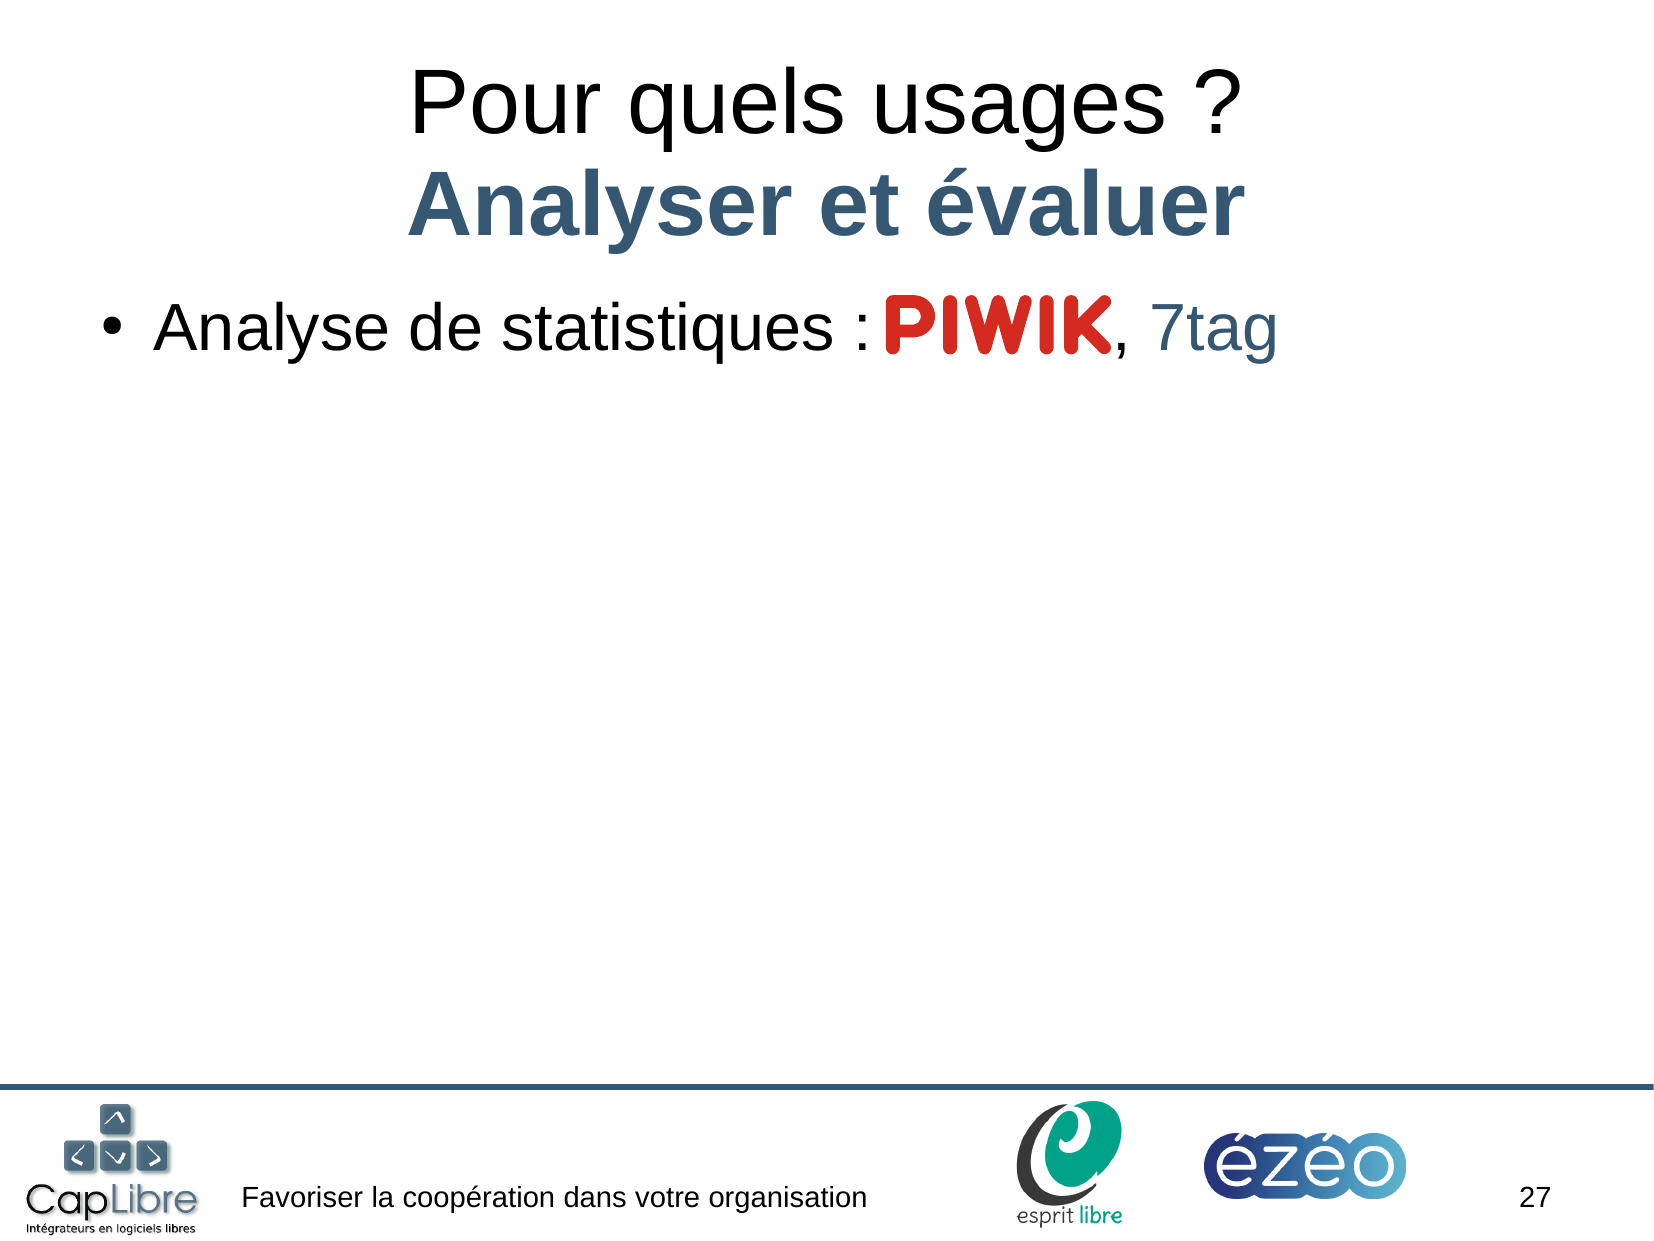

# Pour quels usages ? Analyser et évaluer
Analyse de statistiques : , 7tag
Favoriser la coopération dans votre organisation